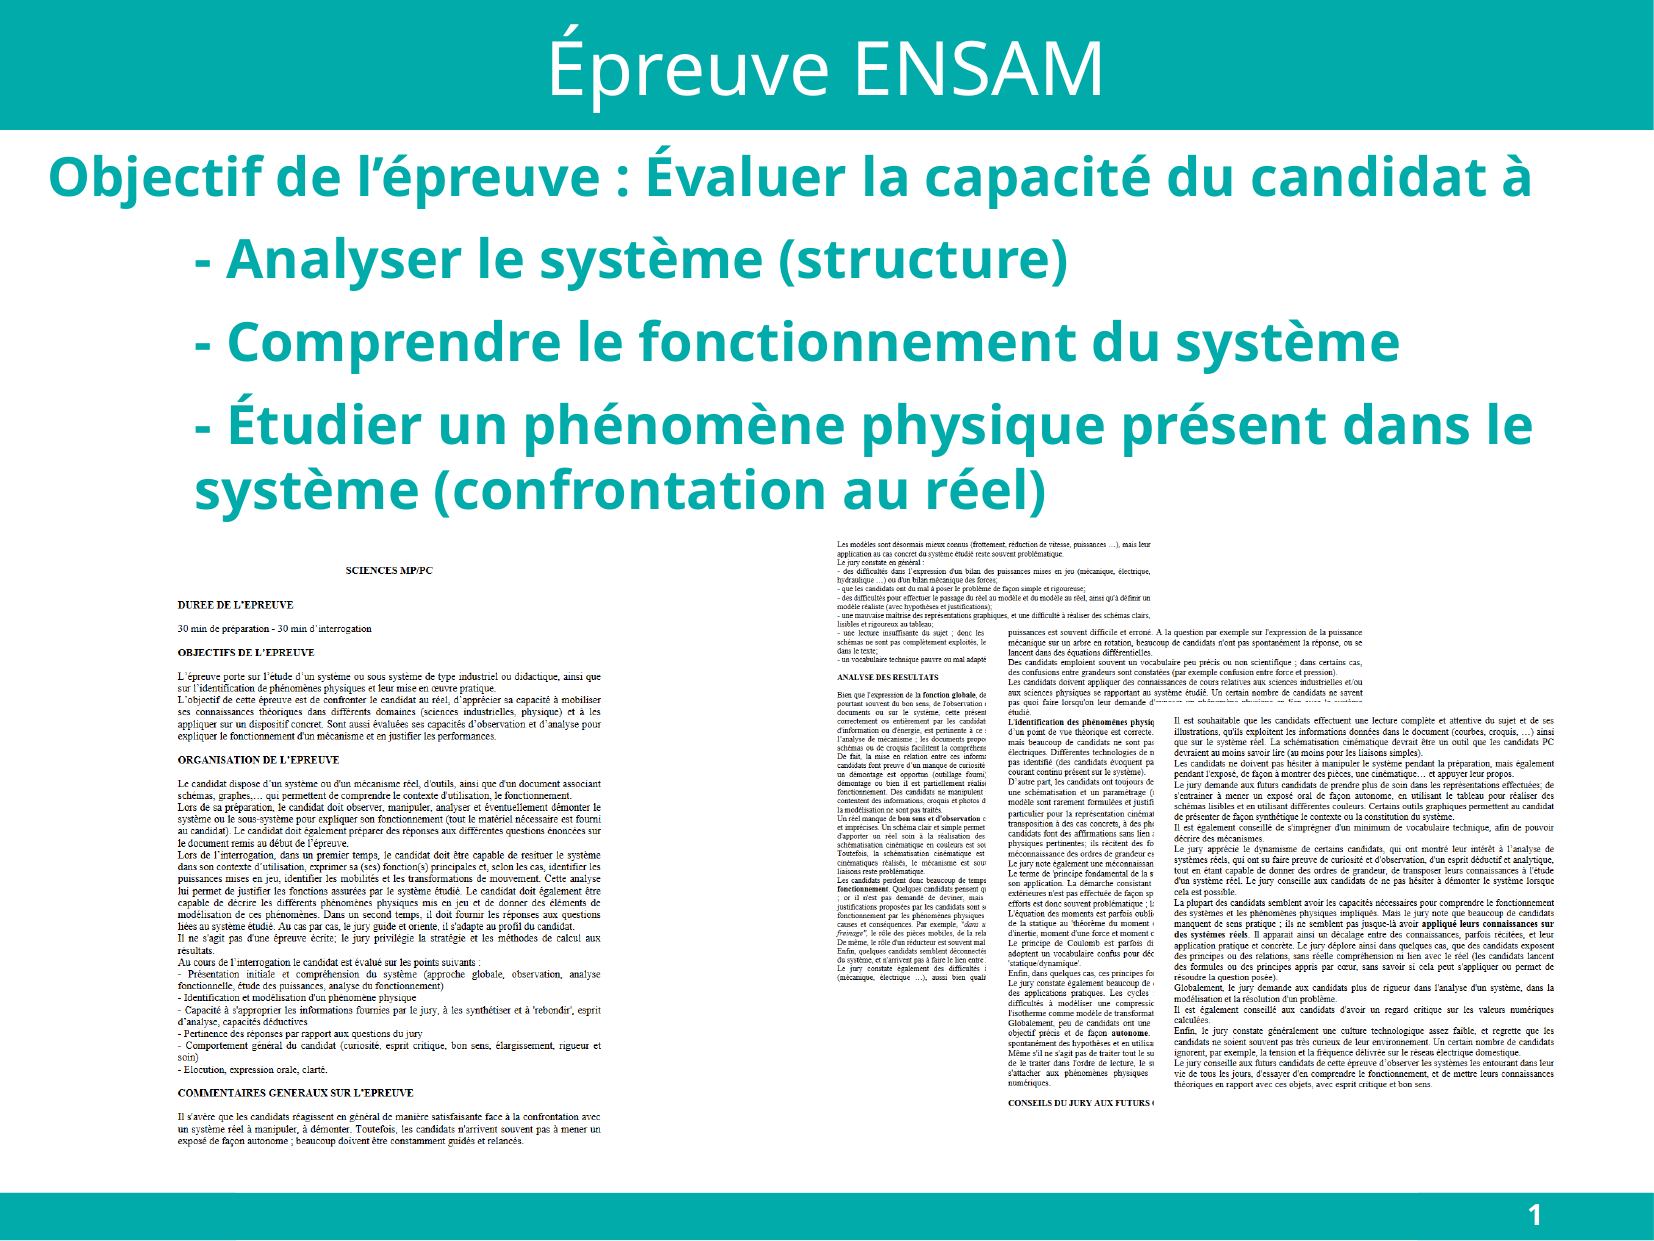

# Épreuve ENSAM
Objectif de l’épreuve : Évaluer la capacité du candidat à
 		- Analyser le système (structure)
- Comprendre le fonctionnement du système
- Étudier un phénomène physique présent dans le système (confrontation au réel)